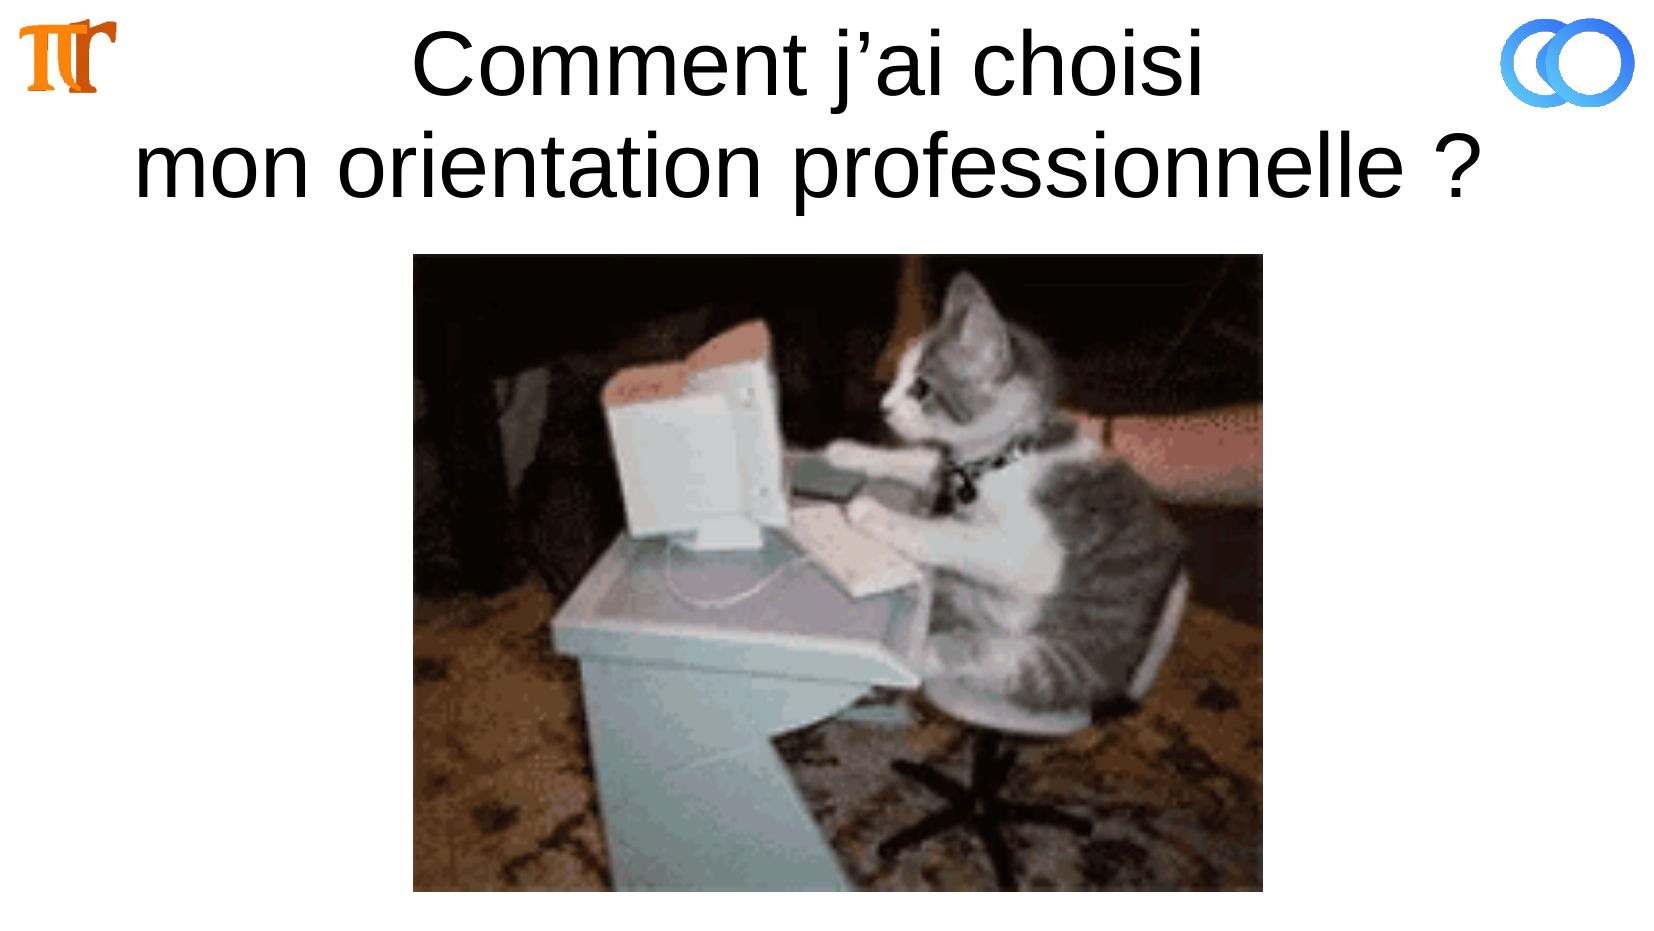

# Comment j’ai choisi mon orientation professionnelle ?